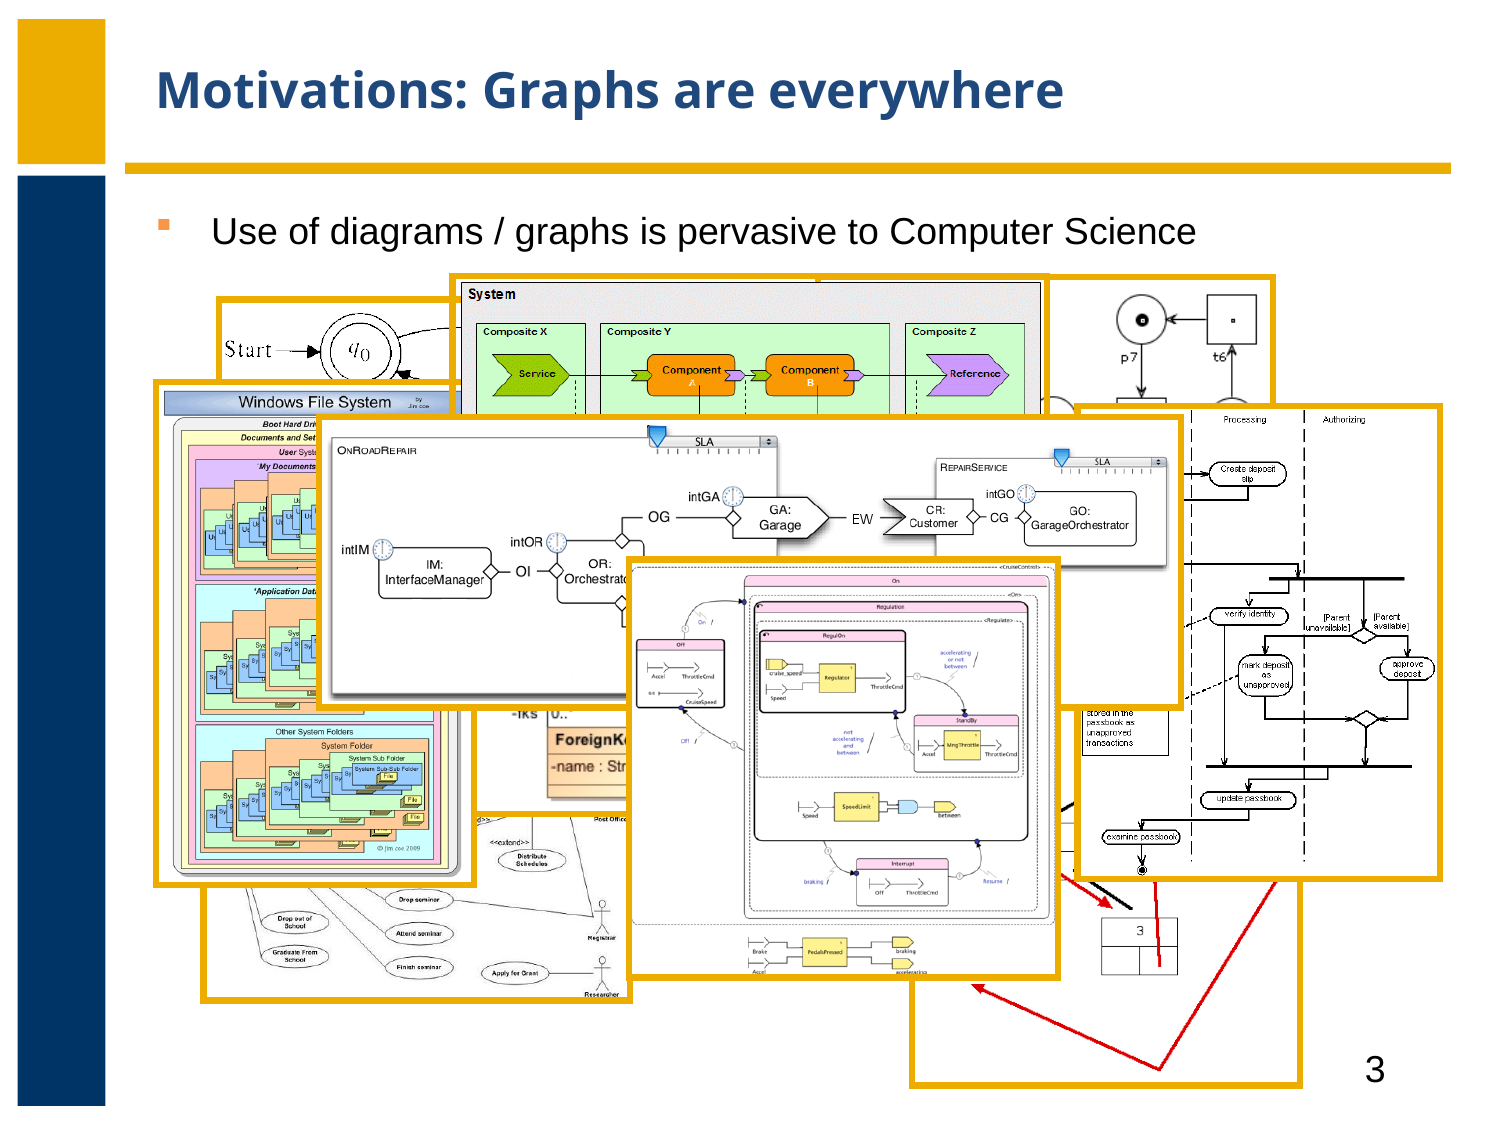

# Motivations: Graphs are everywhere
Use of diagrams / graphs is pervasive to Computer Science
3